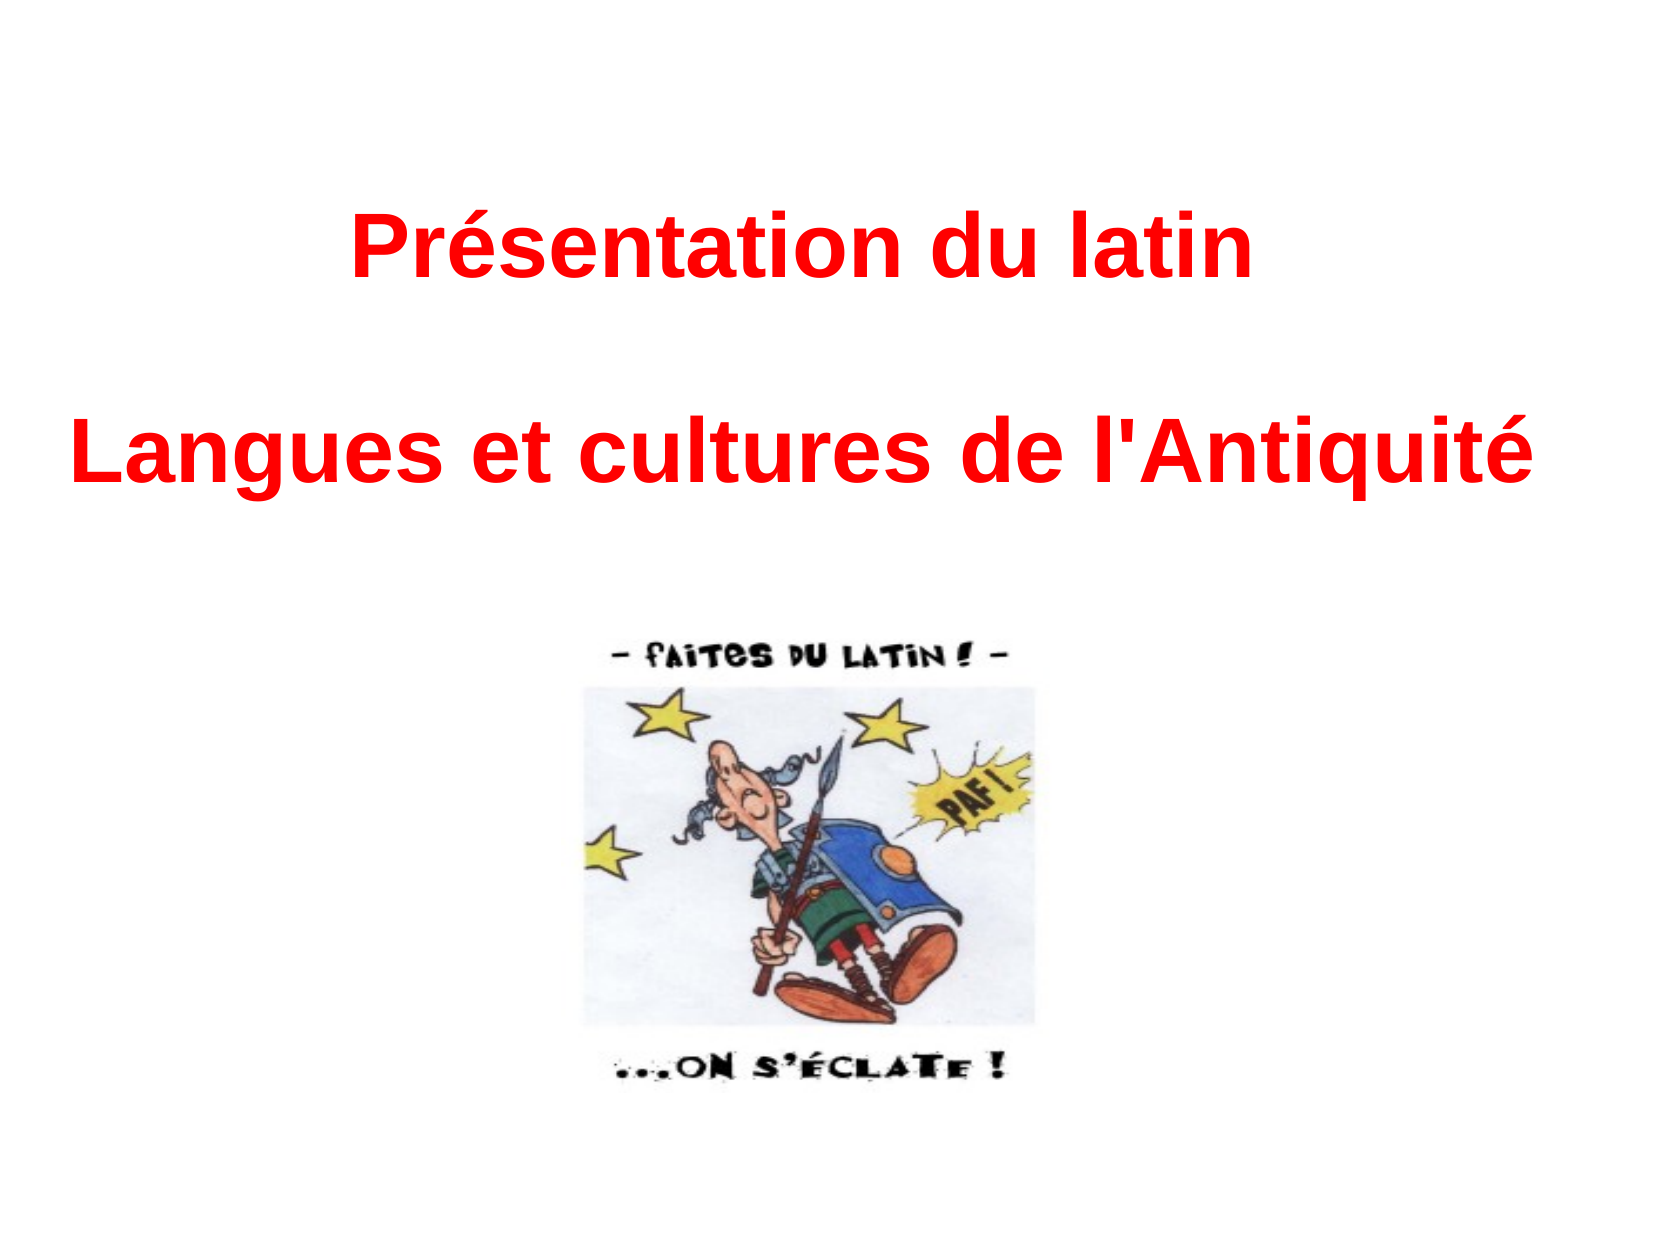

# Présentation du latin Langues et cultures de l'Antiquité